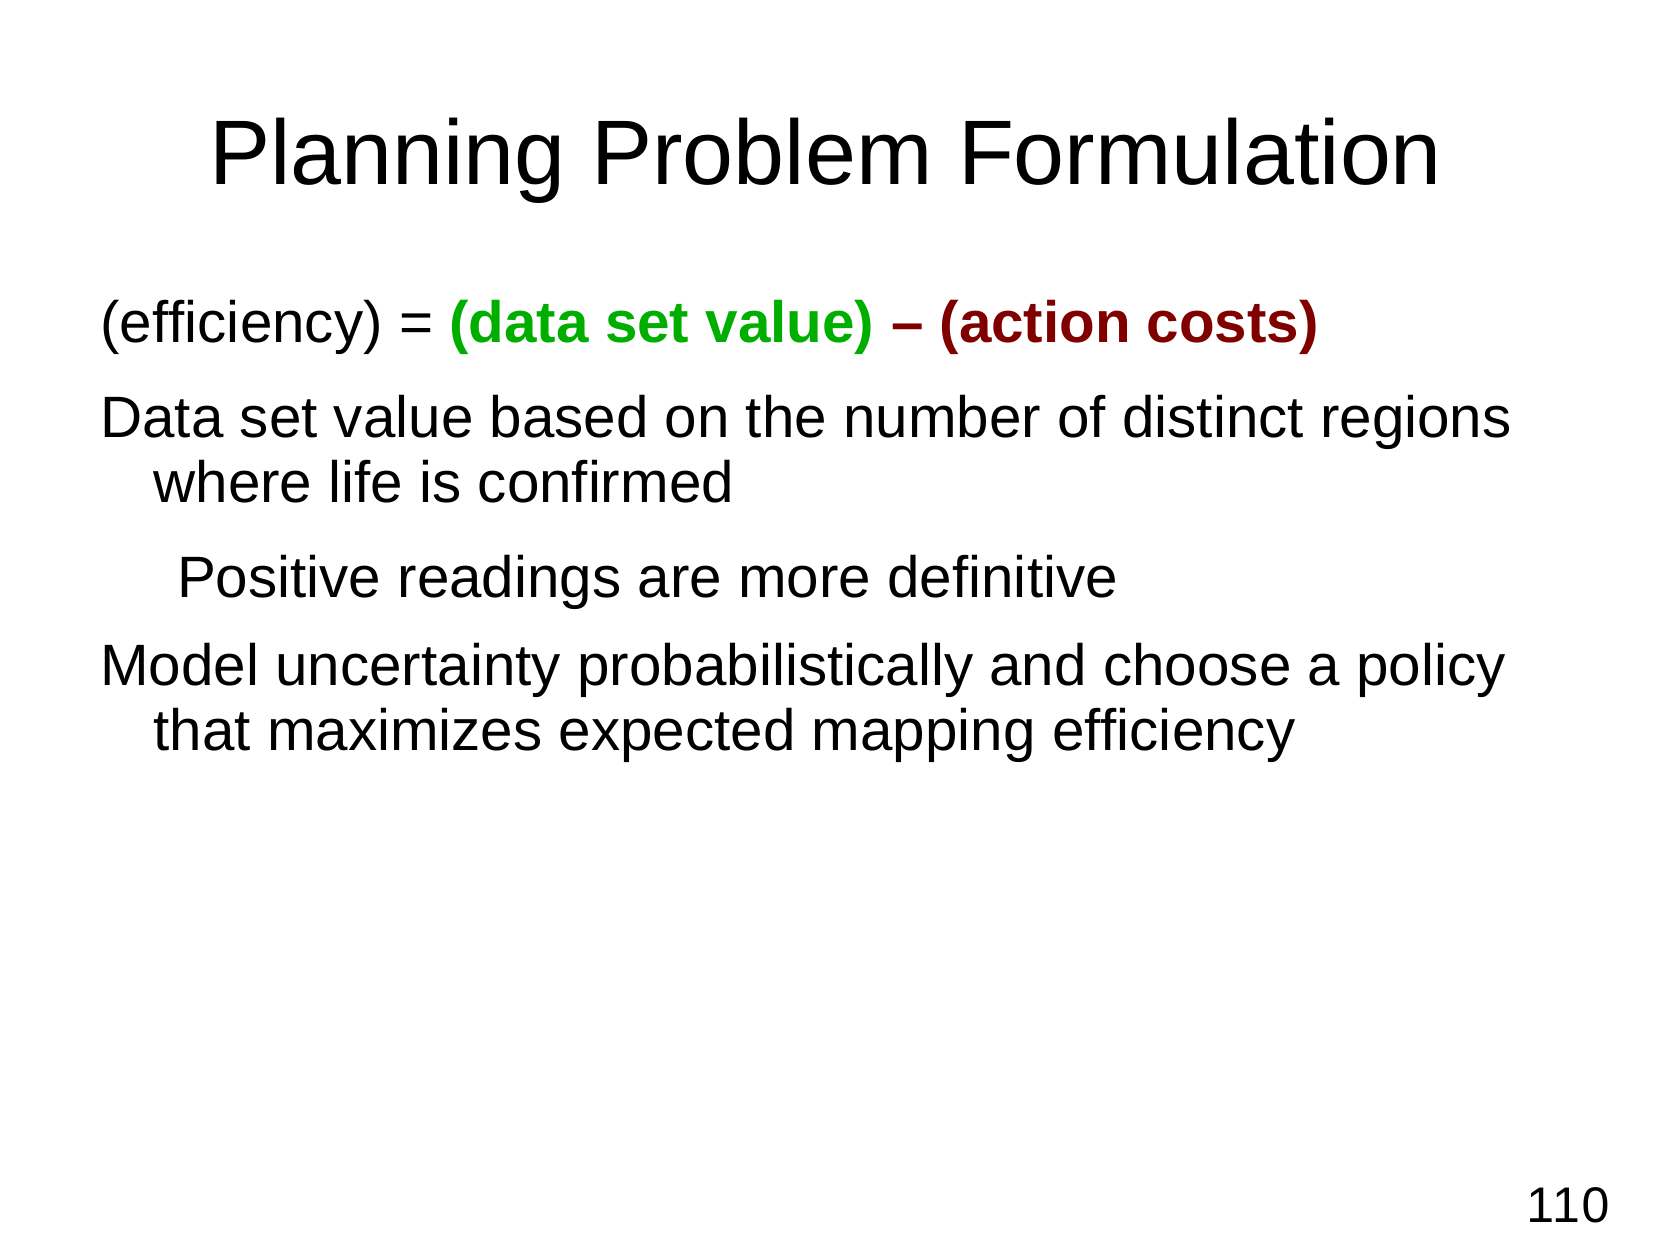

# Planning Problem Formulation
(efficiency) = (data set value) – (action costs)
Data set value based on the number of distinct regions where life is confirmed
Positive readings are more definitive
Model uncertainty probabilistically and choose a policy that maximizes expected mapping efficiency